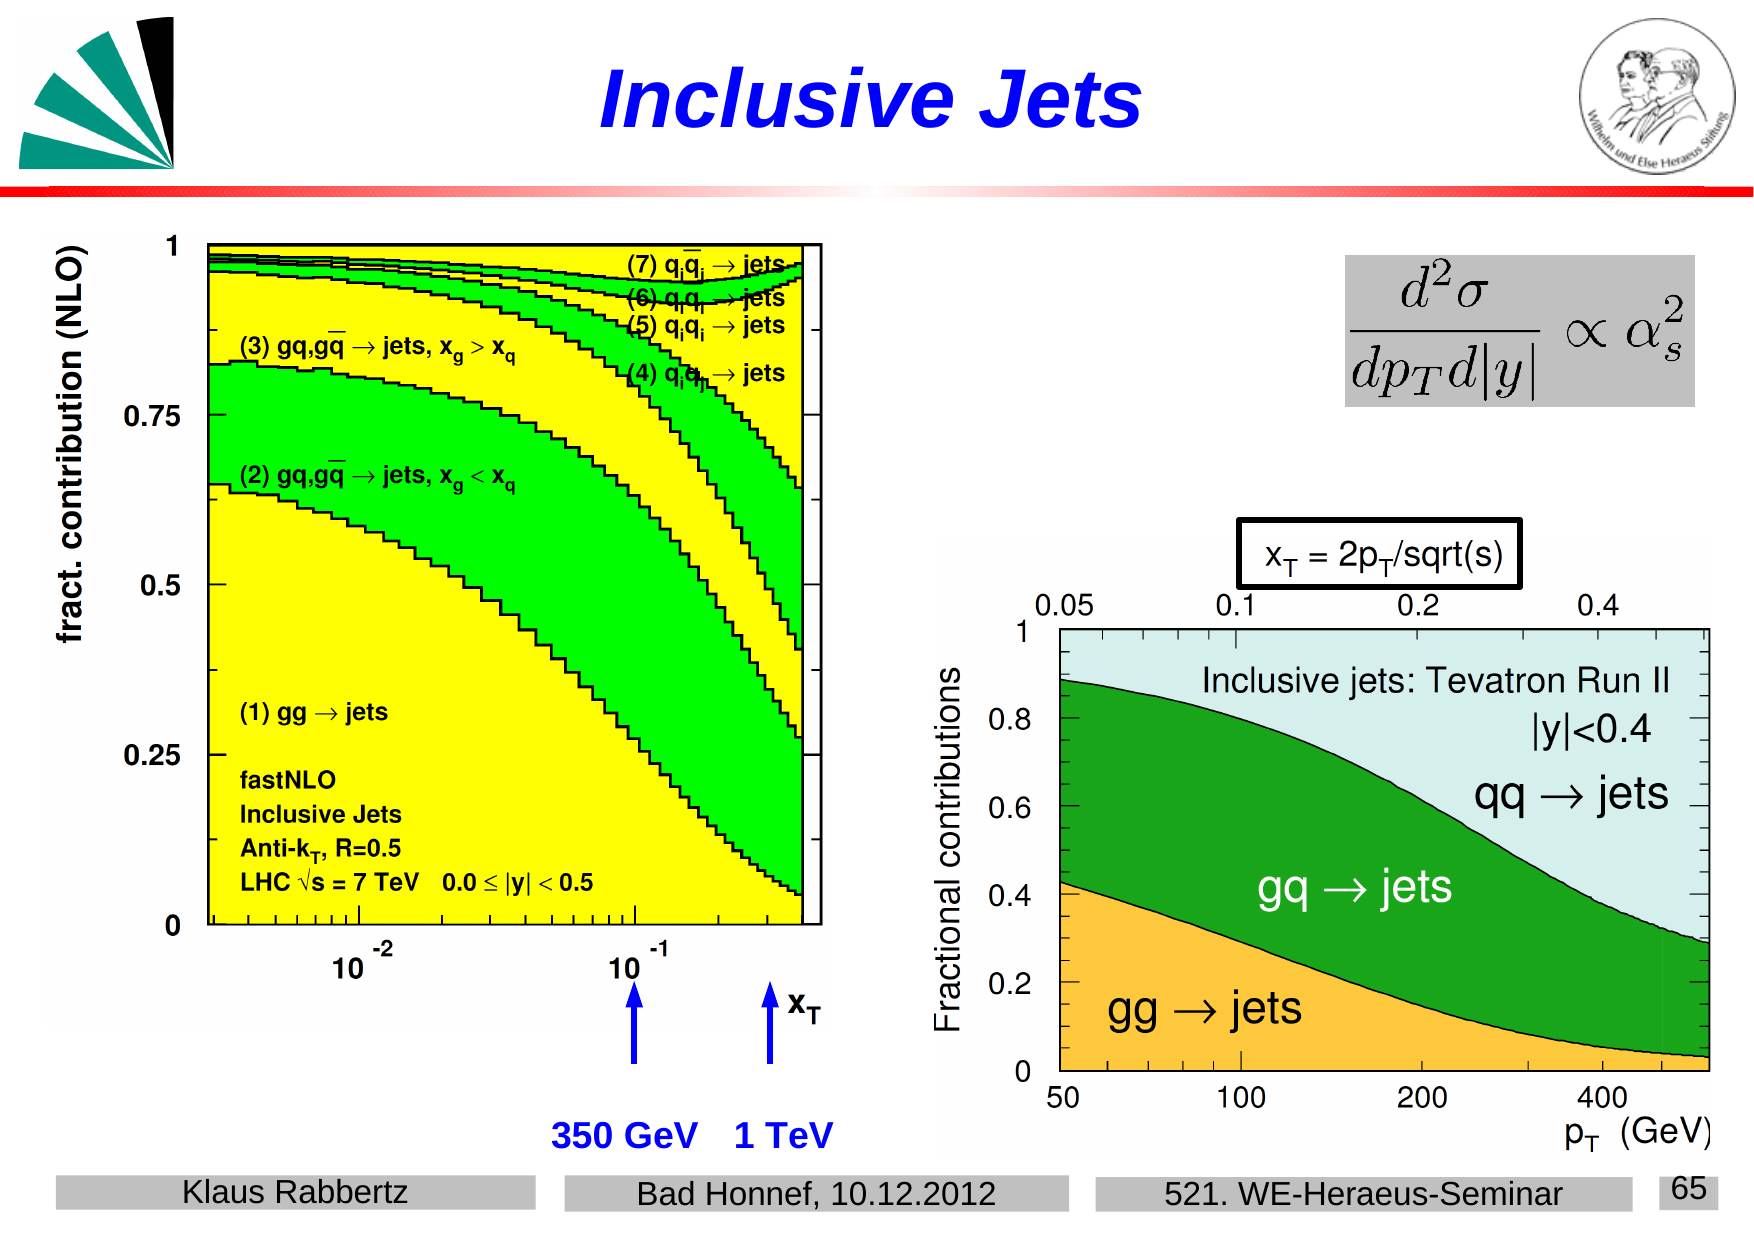

# Inclusive Jets
350 GeV
1 TeV